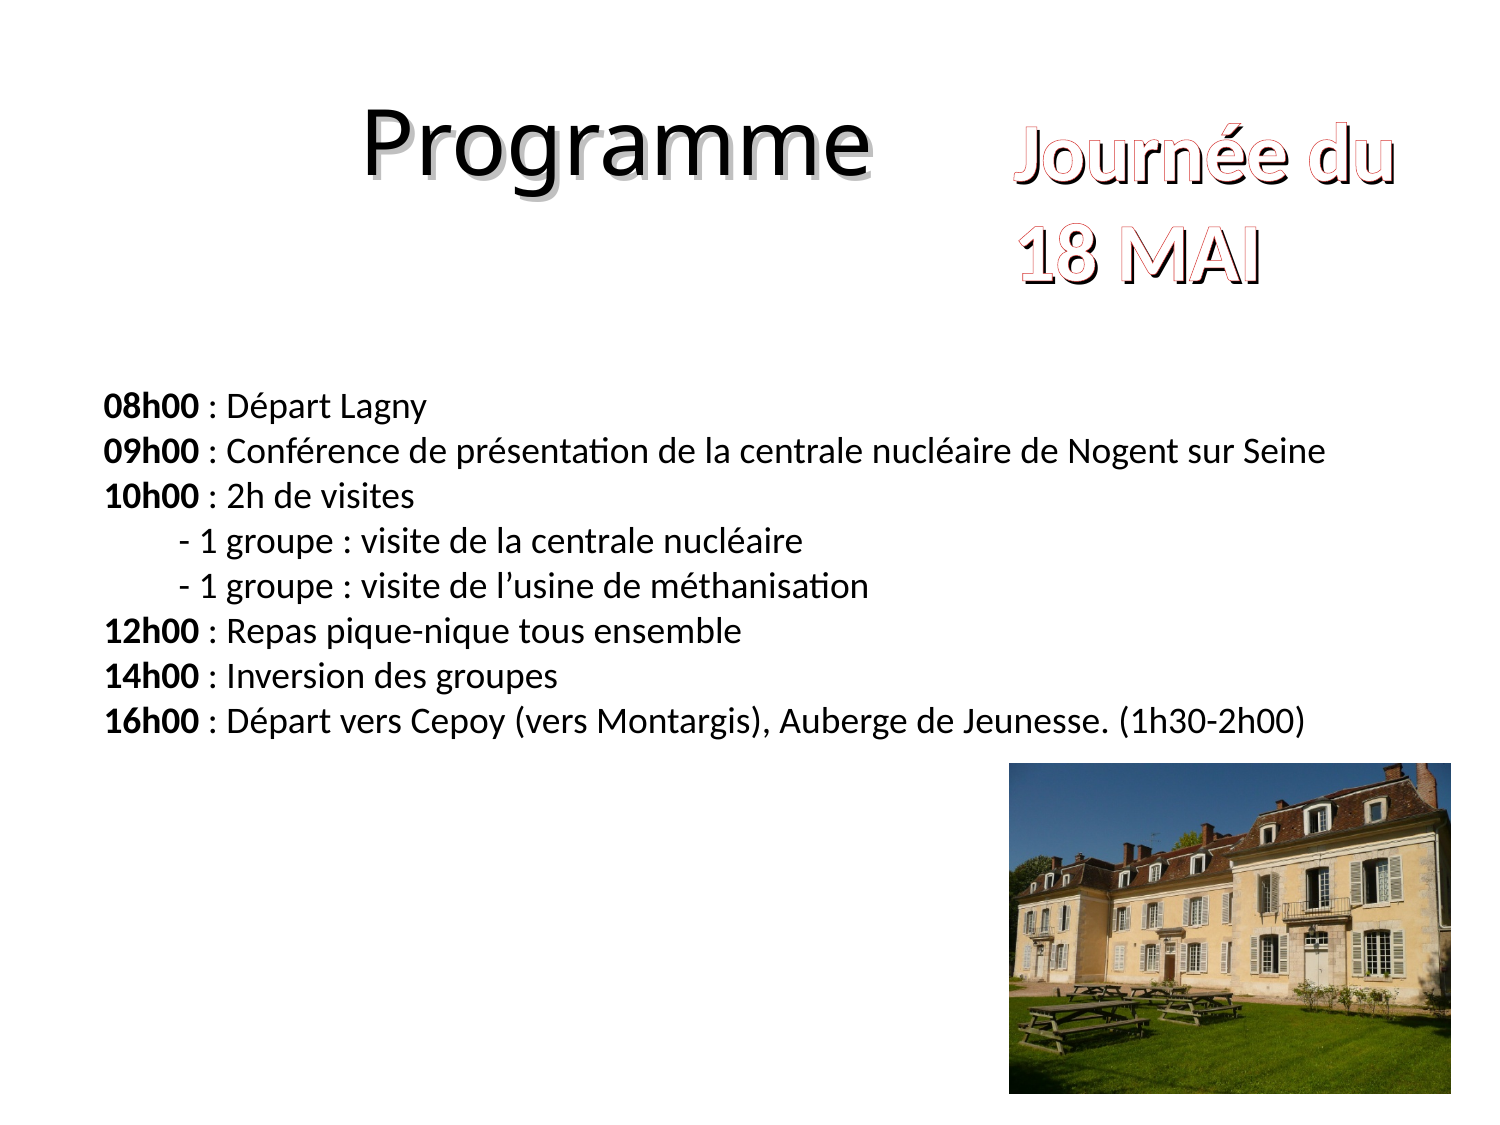

# Programme
Journée du 18 MAI
08h00 : Départ Lagny
09h00 : Conférence de présentation de la centrale nucléaire de Nogent sur Seine
10h00 : 2h de visites
	- 1 groupe : visite de la centrale nucléaire
	- 1 groupe : visite de l’usine de méthanisation
12h00 : Repas pique-nique tous ensemble
14h00 : Inversion des groupes
16h00 : Départ vers Cepoy (vers Montargis), Auberge de Jeunesse. (1h30-2h00)